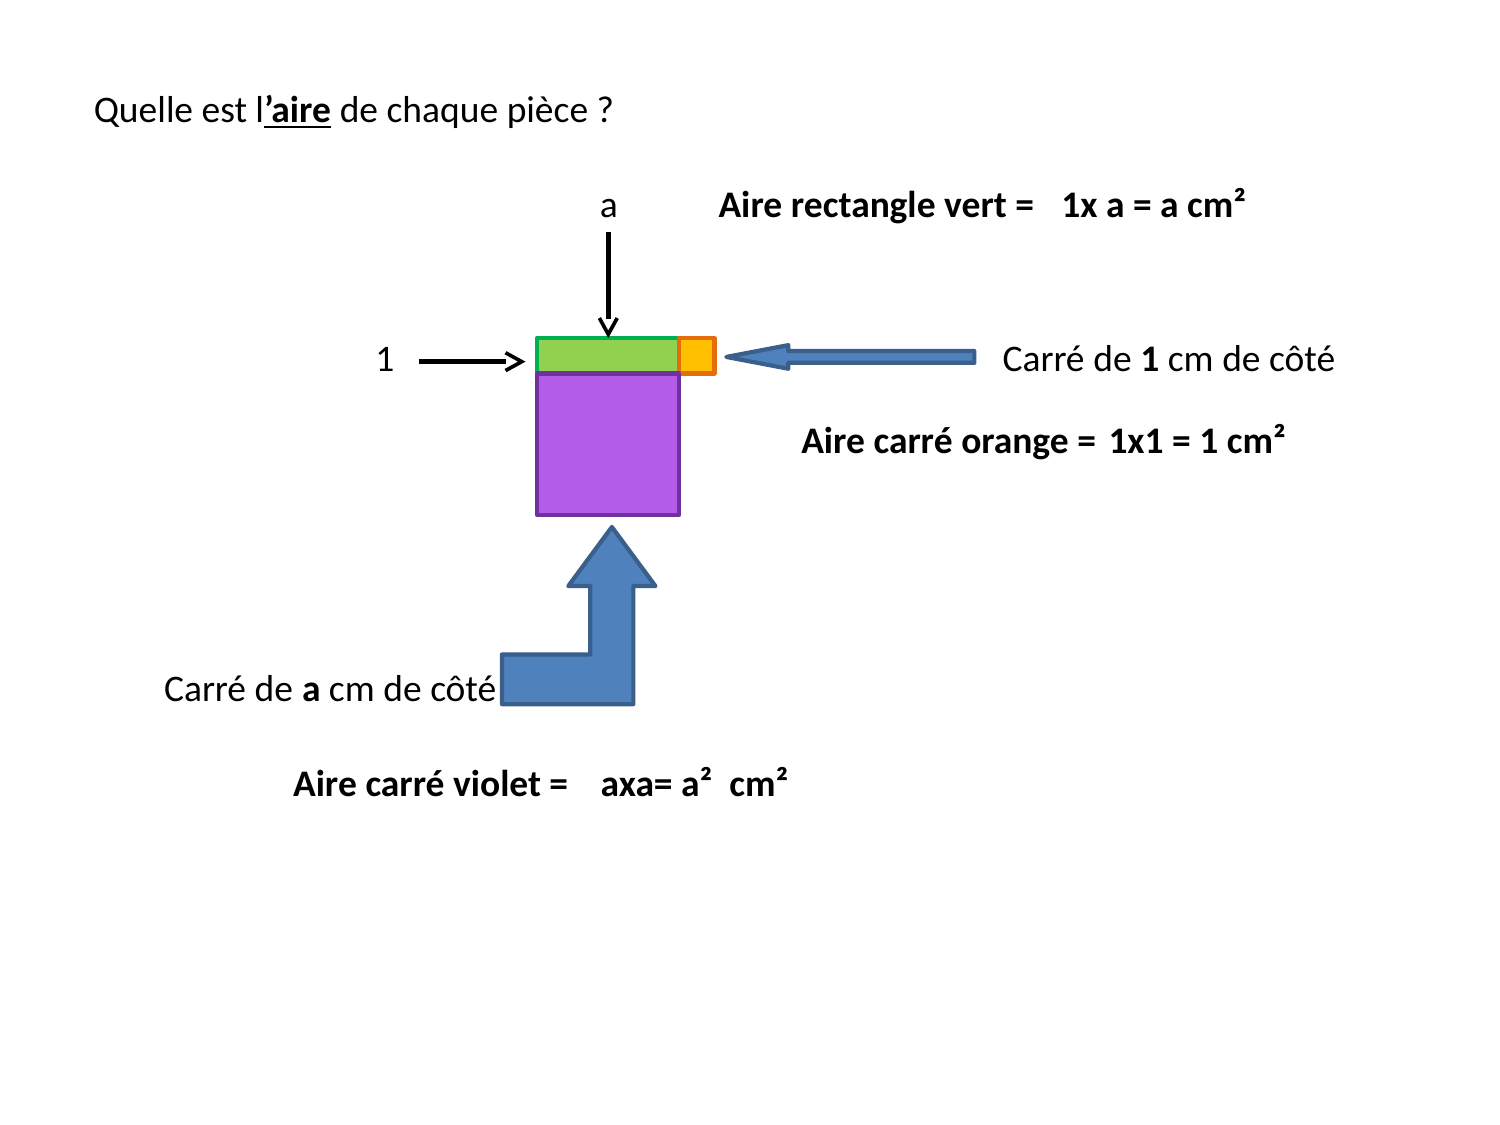

Quelle est l’aire de chaque pièce ?
a
Aire rectangle vert =
1x a = a cm²
1
Carré de 1 cm de côté
Aire carré orange =
1x1 = 1 cm²
Carré de a cm de côté
Aire carré violet =
axa= a² cm²